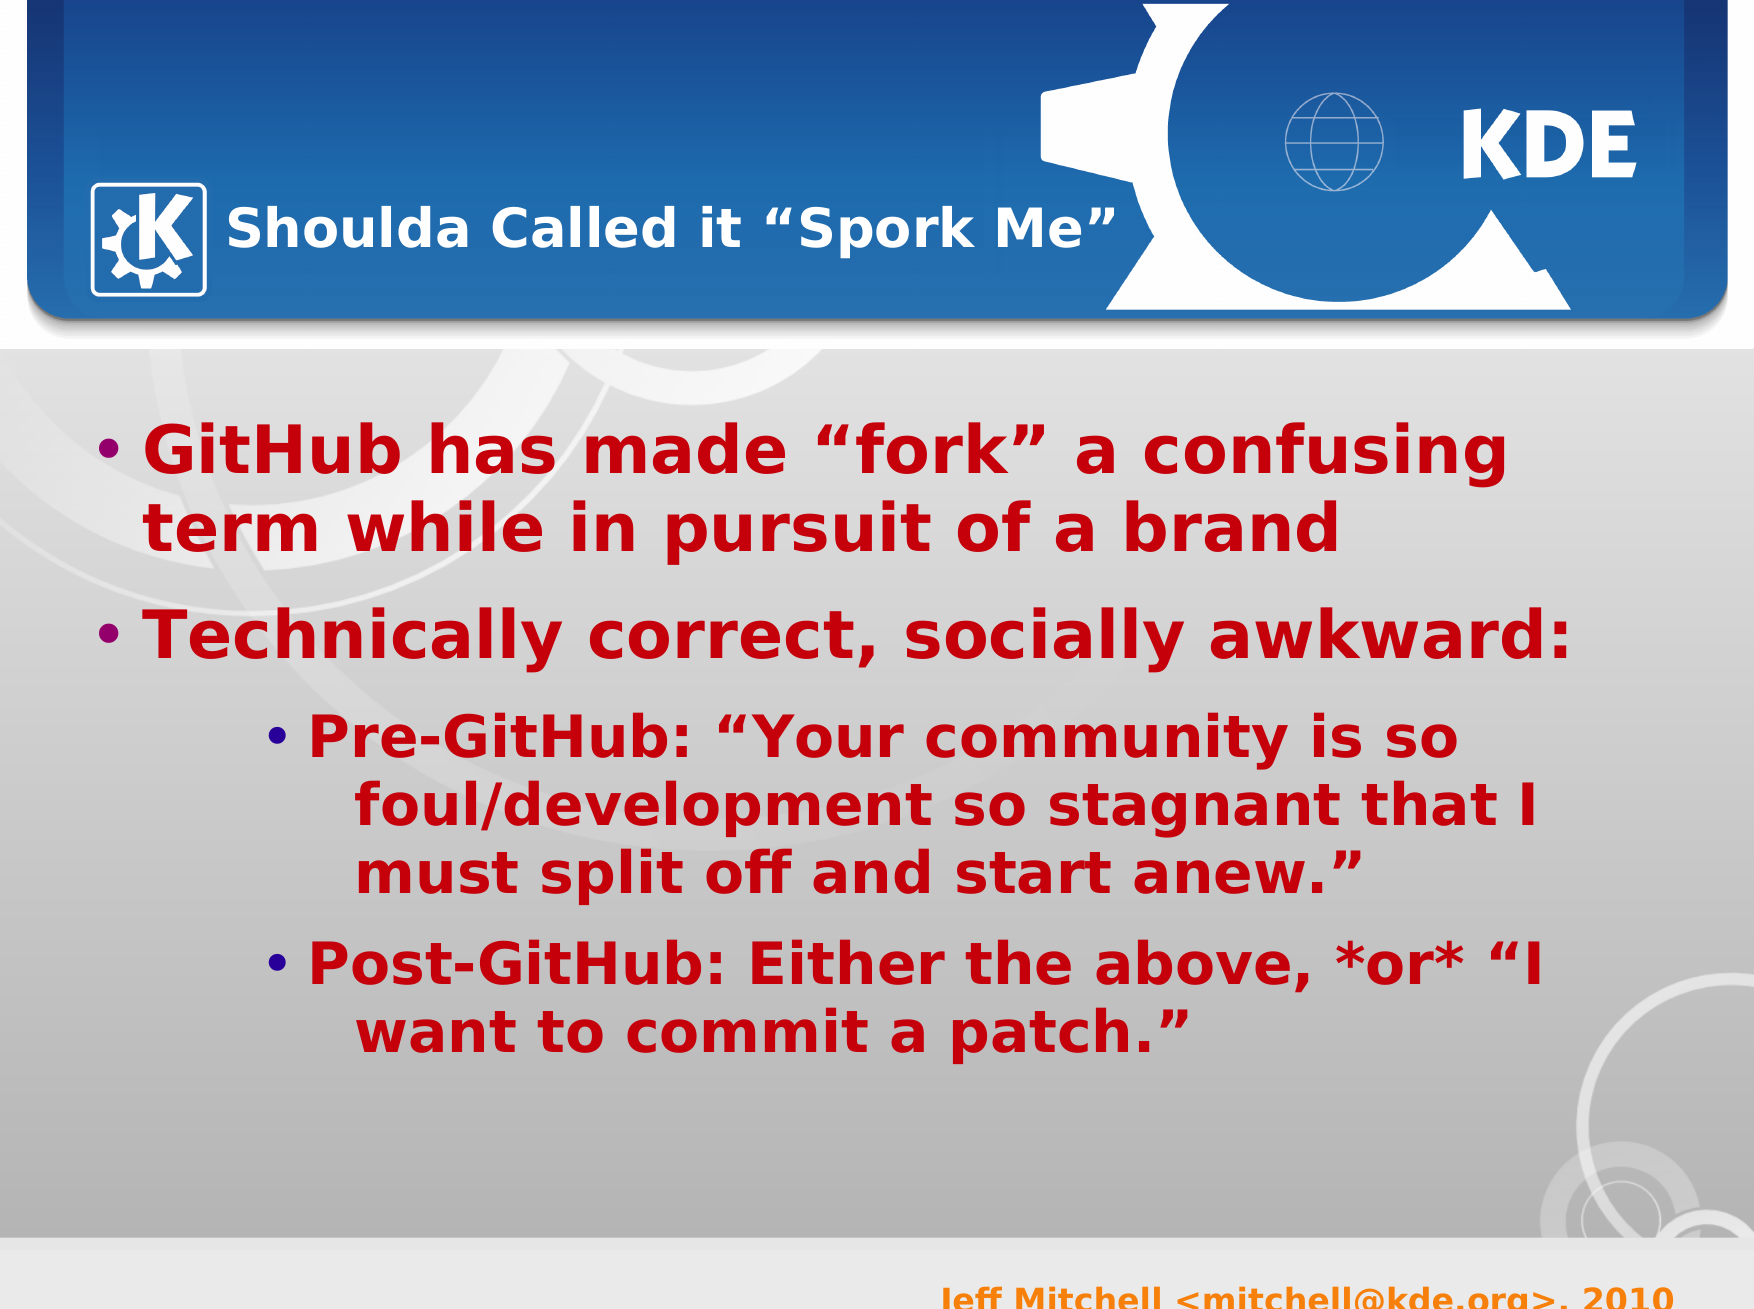

# Shoulda Called it “Spork Me”
GitHub has made “fork” a confusing term while in pursuit of a brand
Technically correct, socially awkward:
Pre-GitHub: “Your community is so foul/development so stagnant that I must split off and start anew.”
Post-GitHub: Either the above, *or* “I want to commit a patch.”